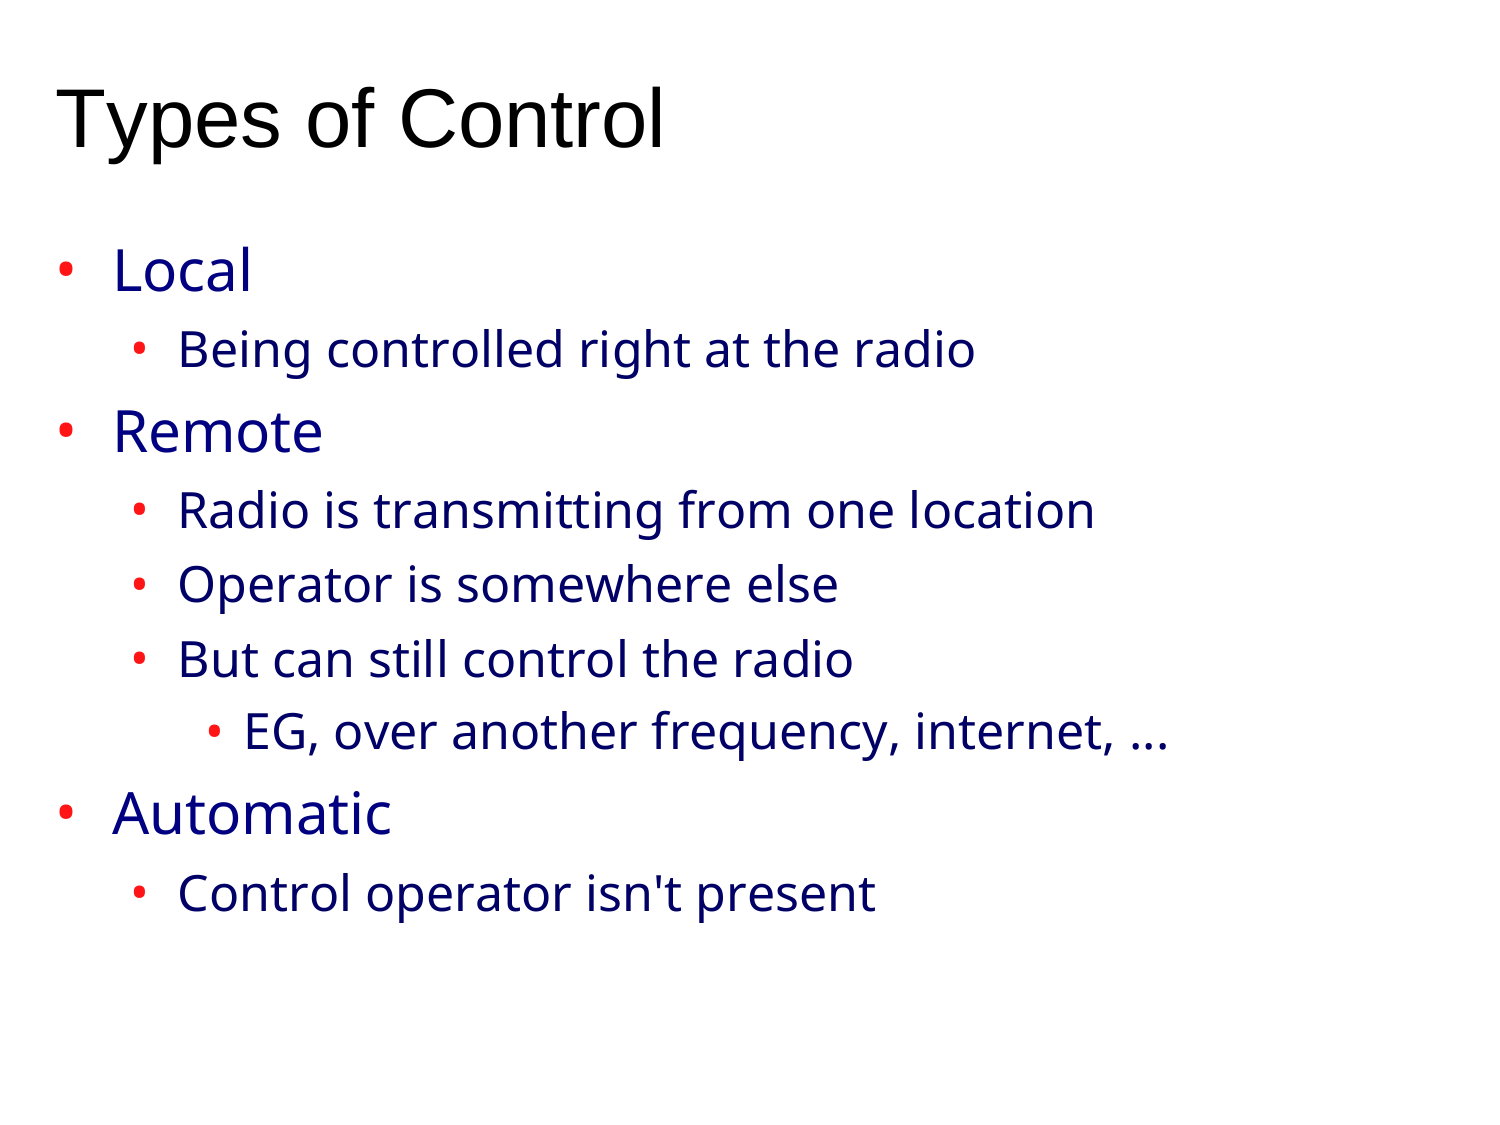

# Types of Control
Local
Being controlled right at the radio
Remote
Radio is transmitting from one location
Operator is somewhere else
But can still control the radio
EG, over another frequency, internet, ...
Automatic
Control operator isn't present